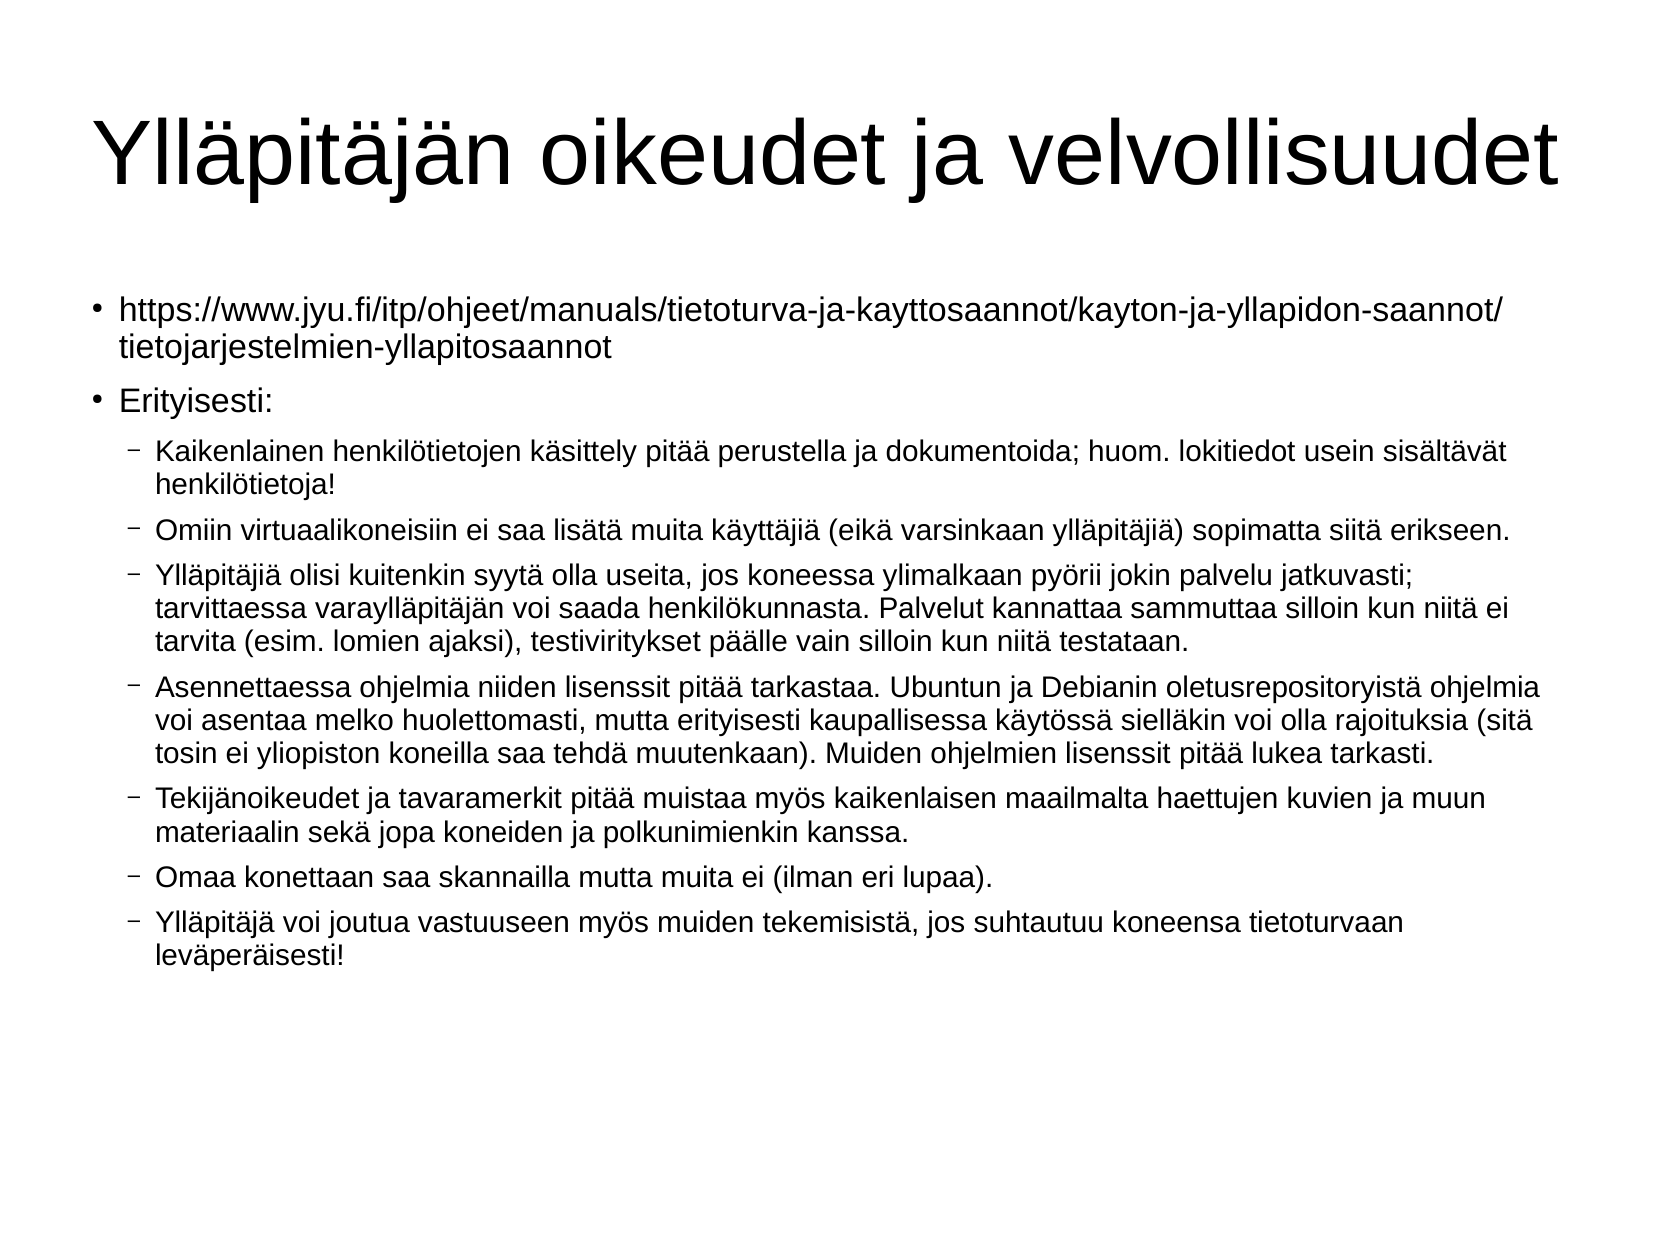

# Ylläpitäjän oikeudet ja velvollisuudet
https://www.jyu.fi/itp/ohjeet/manuals/tietoturva-ja-kayttosaannot/kayton-ja-yllapidon-saannot/tietojarjestelmien-yllapitosaannot
Erityisesti:
Kaikenlainen henkilötietojen käsittely pitää perustella ja dokumentoida; huom. lokitiedot usein sisältävät henkilötietoja!
Omiin virtuaalikoneisiin ei saa lisätä muita käyttäjiä (eikä varsinkaan ylläpitäjiä) sopimatta siitä erikseen.
Ylläpitäjiä olisi kuitenkin syytä olla useita, jos koneessa ylimalkaan pyörii jokin palvelu jatkuvasti; tarvittaessa varaylläpitäjän voi saada henkilökunnasta. Palvelut kannattaa sammuttaa silloin kun niitä ei tarvita (esim. lomien ajaksi), testiviritykset päälle vain silloin kun niitä testataan.
Asennettaessa ohjelmia niiden lisenssit pitää tarkastaa. Ubuntun ja Debianin oletusrepositoryistä ohjelmia voi asentaa melko huolettomasti, mutta erityisesti kaupallisessa käytössä sielläkin voi olla rajoituksia (sitä tosin ei yliopiston koneilla saa tehdä muutenkaan). Muiden ohjelmien lisenssit pitää lukea tarkasti.
Tekijänoikeudet ja tavaramerkit pitää muistaa myös kaikenlaisen maailmalta haettujen kuvien ja muun materiaalin sekä jopa koneiden ja polkunimienkin kanssa.
Omaa konettaan saa skannailla mutta muita ei (ilman eri lupaa).
Ylläpitäjä voi joutua vastuuseen myös muiden tekemisistä, jos suhtautuu koneensa tietoturvaan leväperäisesti!